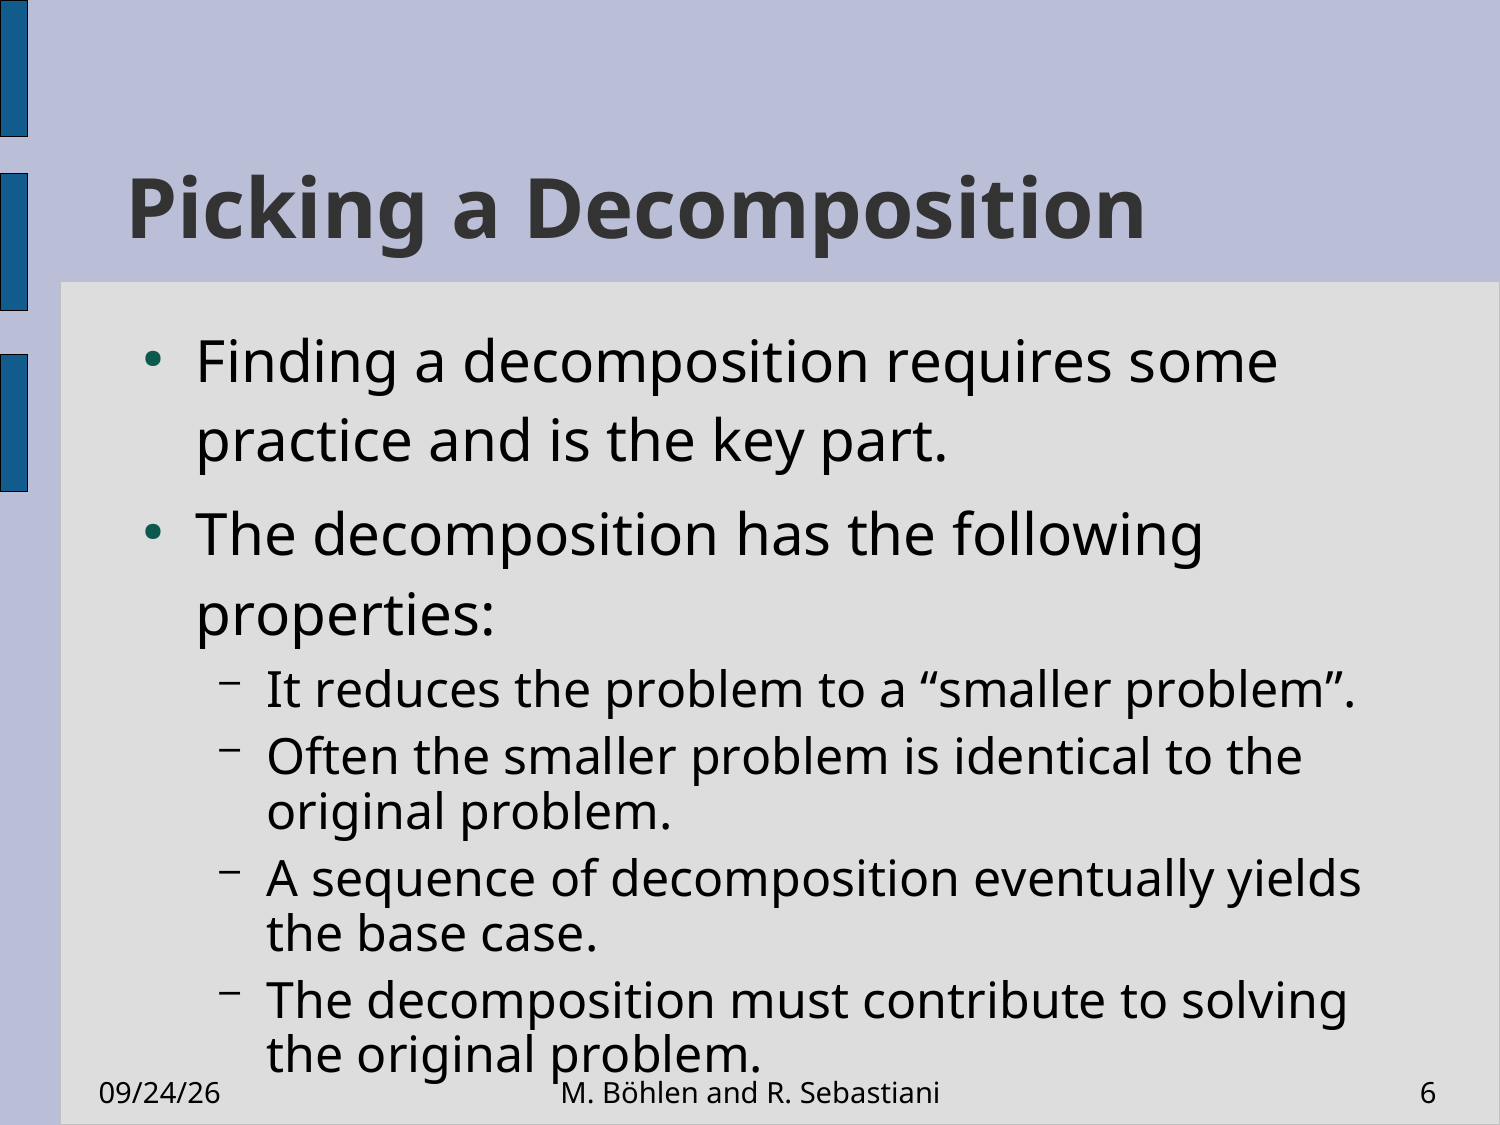

# Picking a Decomposition
Finding a decomposition requires some practice and is the key part.
The decomposition has the following properties:
It reduces the problem to a “smaller problem”.
Often the smaller problem is identical to the original problem.
A sequence of decomposition eventually yields the base case.
The decomposition must contribute to solving the original problem.
M. Böhlen and R. Sebastiani
6